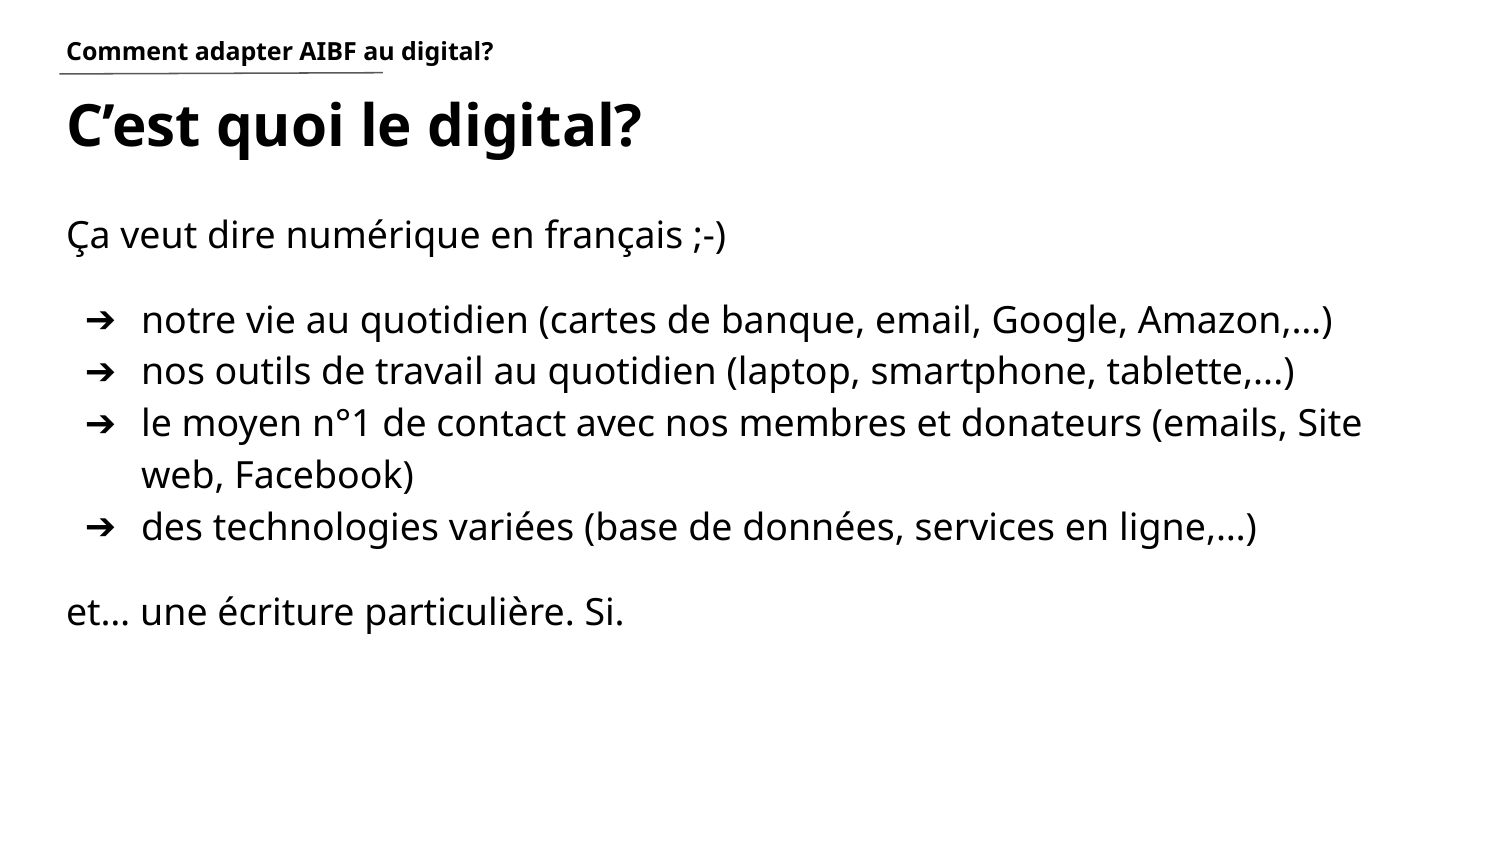

Comment adapter AIBF au digital?
# C’est quoi le digital?
Ça veut dire numérique en français ;-)
notre vie au quotidien (cartes de banque, email, Google, Amazon,…)
nos outils de travail au quotidien (laptop, smartphone, tablette,...)
le moyen n°1 de contact avec nos membres et donateurs (emails, Site web, Facebook)
des technologies variées (base de données, services en ligne,…)
et… une écriture particulière. Si.